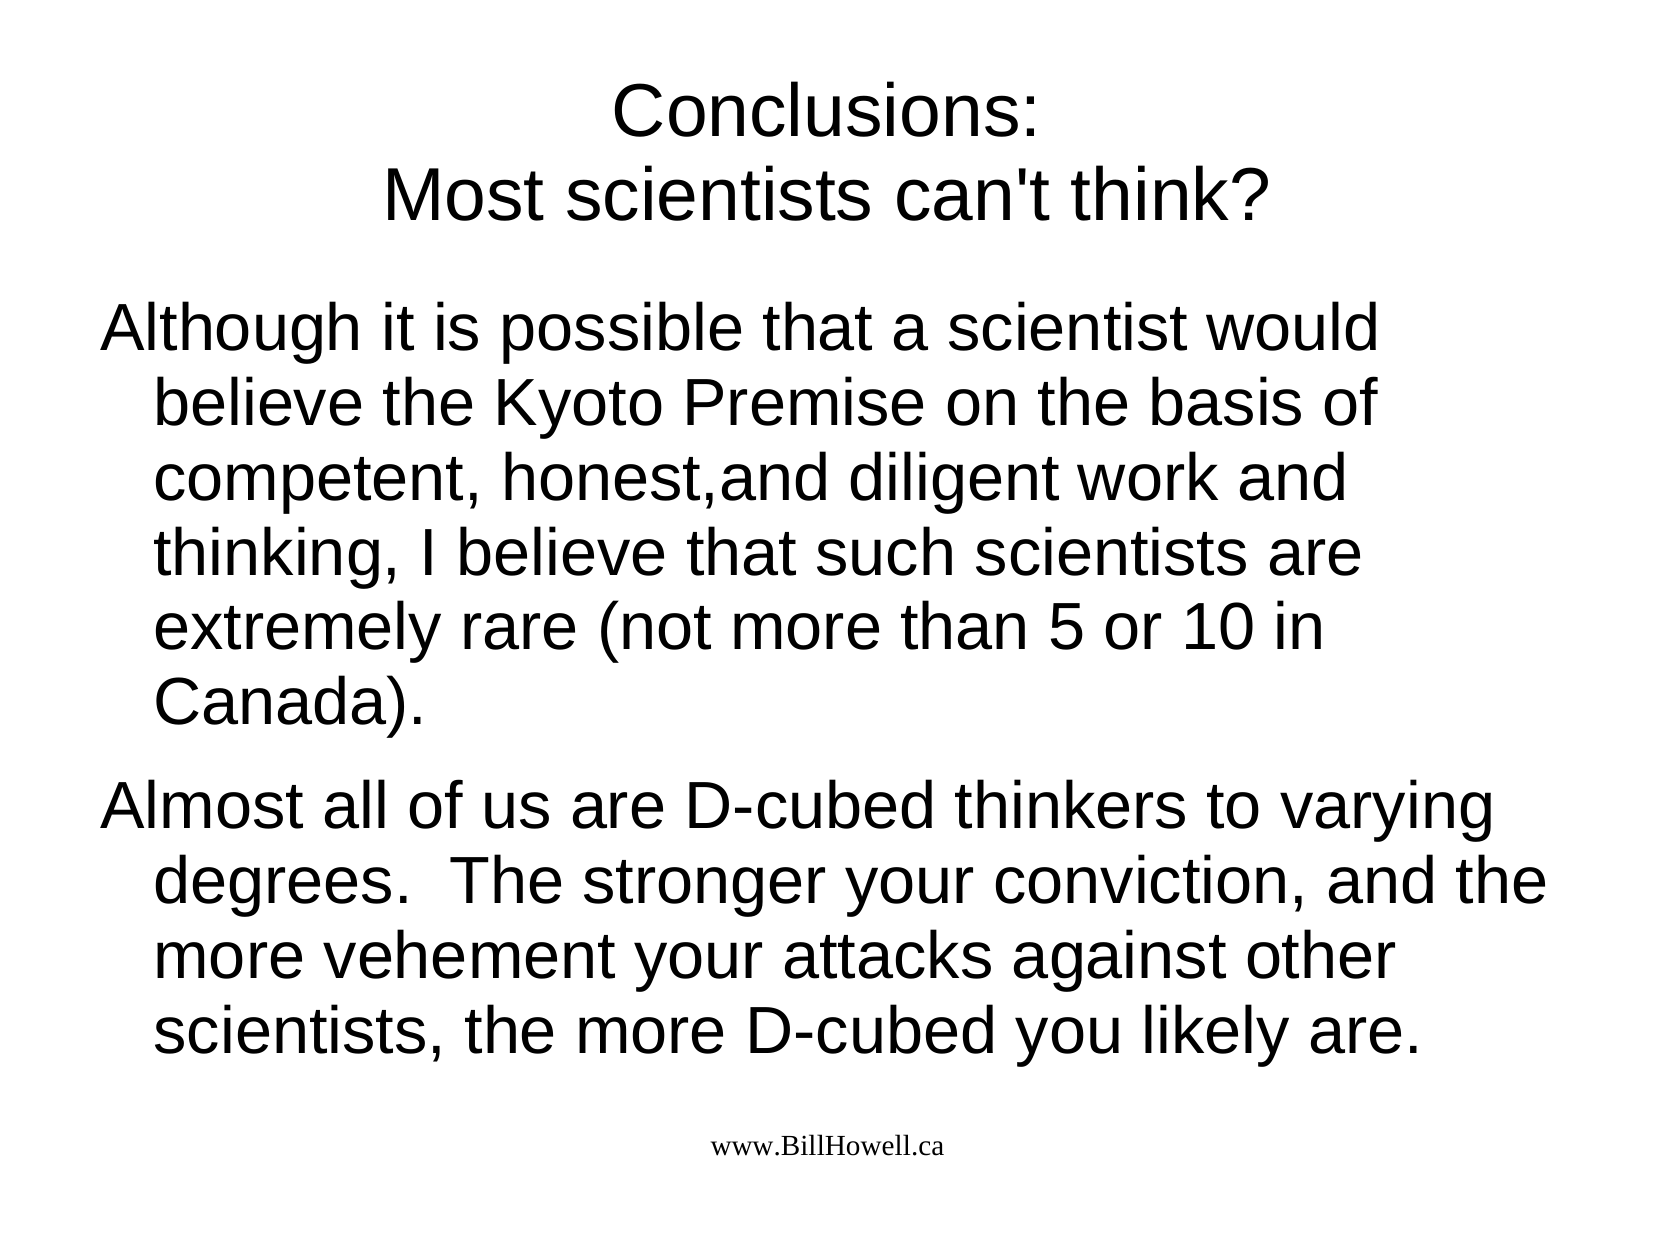

# Conclusions: Most scientists can't think?
Although it is possible that a scientist would believe the Kyoto Premise on the basis of competent, honest,and diligent work and thinking, I believe that such scientists are extremely rare (not more than 5 or 10 in Canada).
Almost all of us are D-cubed thinkers to varying degrees. The stronger your conviction, and the more vehement your attacks against other scientists, the more D-cubed you likely are.